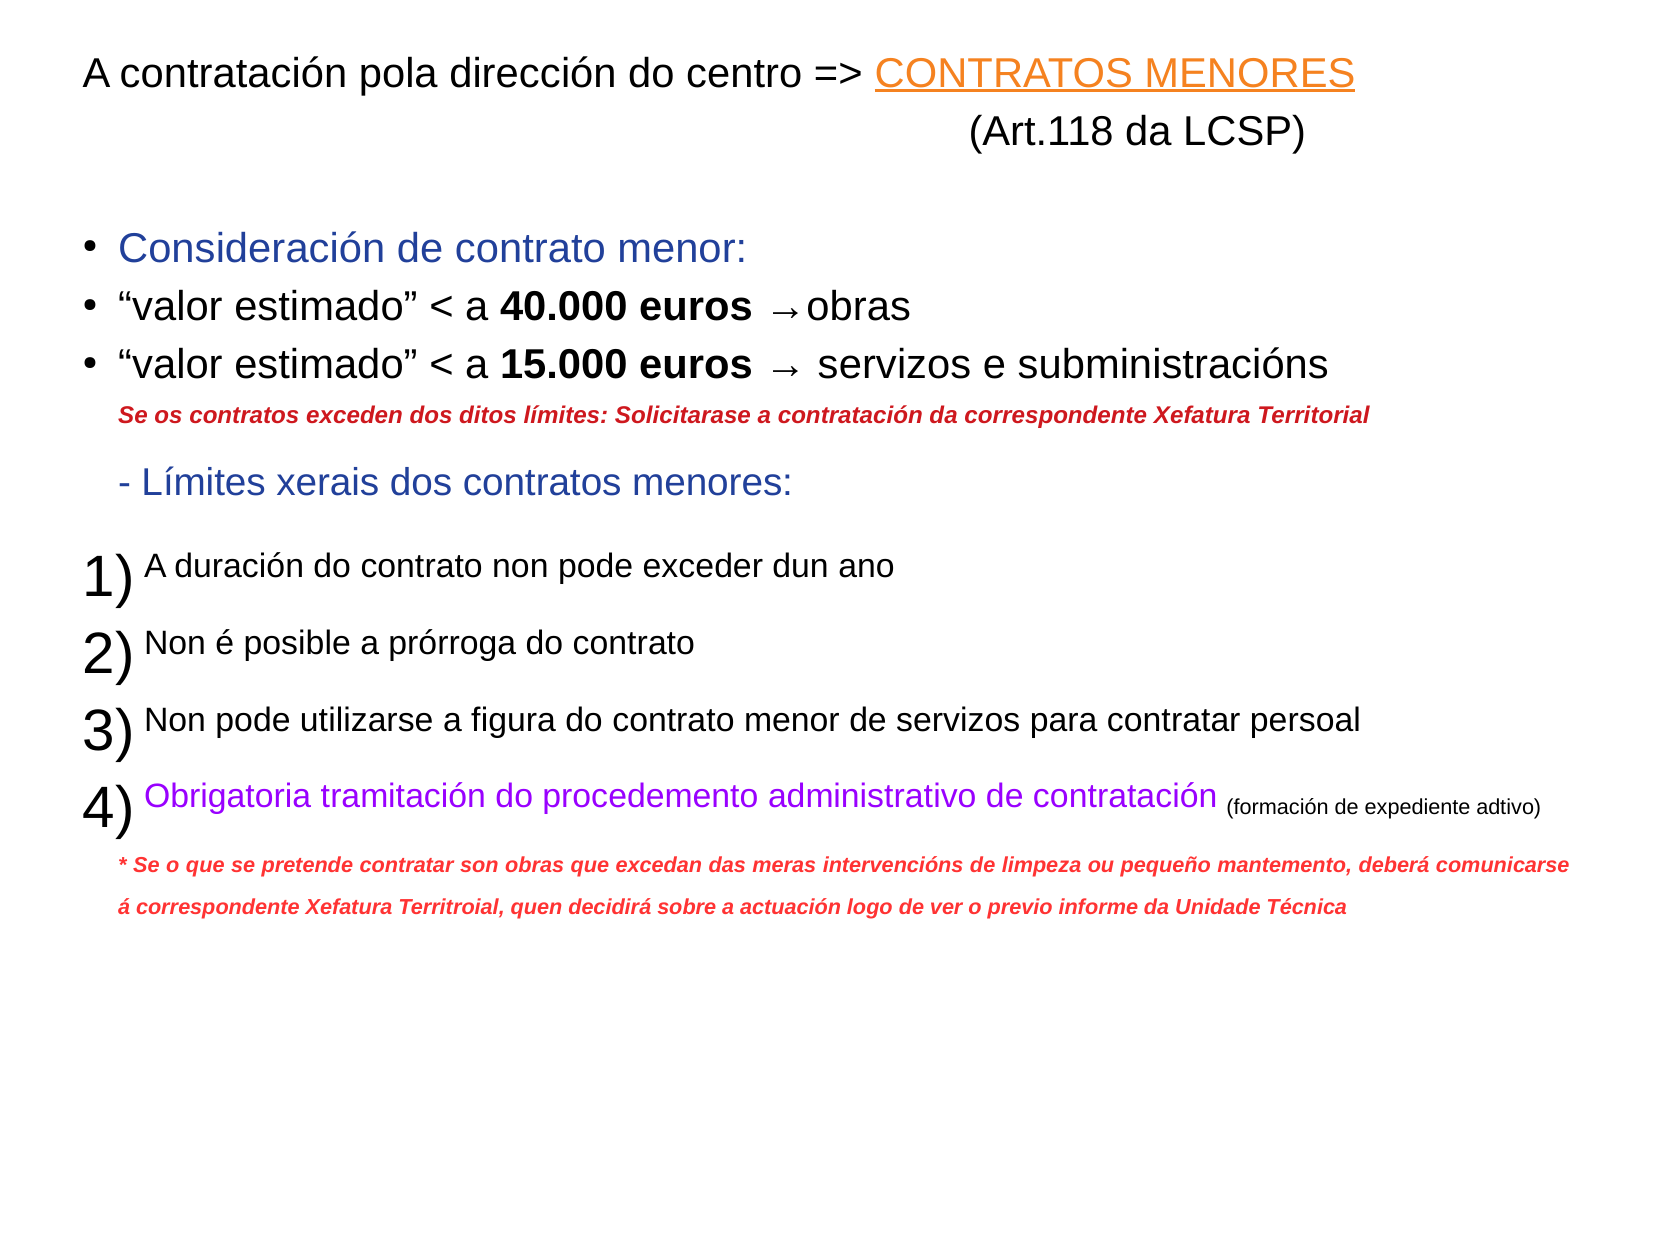

# A contratación pola dirección do centro => CONTRATOS MENORES
												(Art.118 da LCSP)
Consideración de contrato menor:
“valor estimado” < a 40.000 euros →obras
“valor estimado” < a 15.000 euros → servizos e subministracións
Se os contratos exceden dos ditos límites: Solicitarase a contratación da correspondente Xefatura Territorial
- Límites xerais dos contratos menores:
 A duración do contrato non pode exceder dun ano
 Non é posible a prórroga do contrato
 Non pode utilizarse a figura do contrato menor de servizos para contratar persoal
 Obrigatoria tramitación do procedemento administrativo de contratación (formación de expediente adtivo)
* Se o que se pretende contratar son obras que excedan das meras intervencións de limpeza ou pequeño mantemento, deberá comunicarse á correspondente Xefatura Territroial, quen decidirá sobre a actuación logo de ver o previo informe da Unidade Técnica